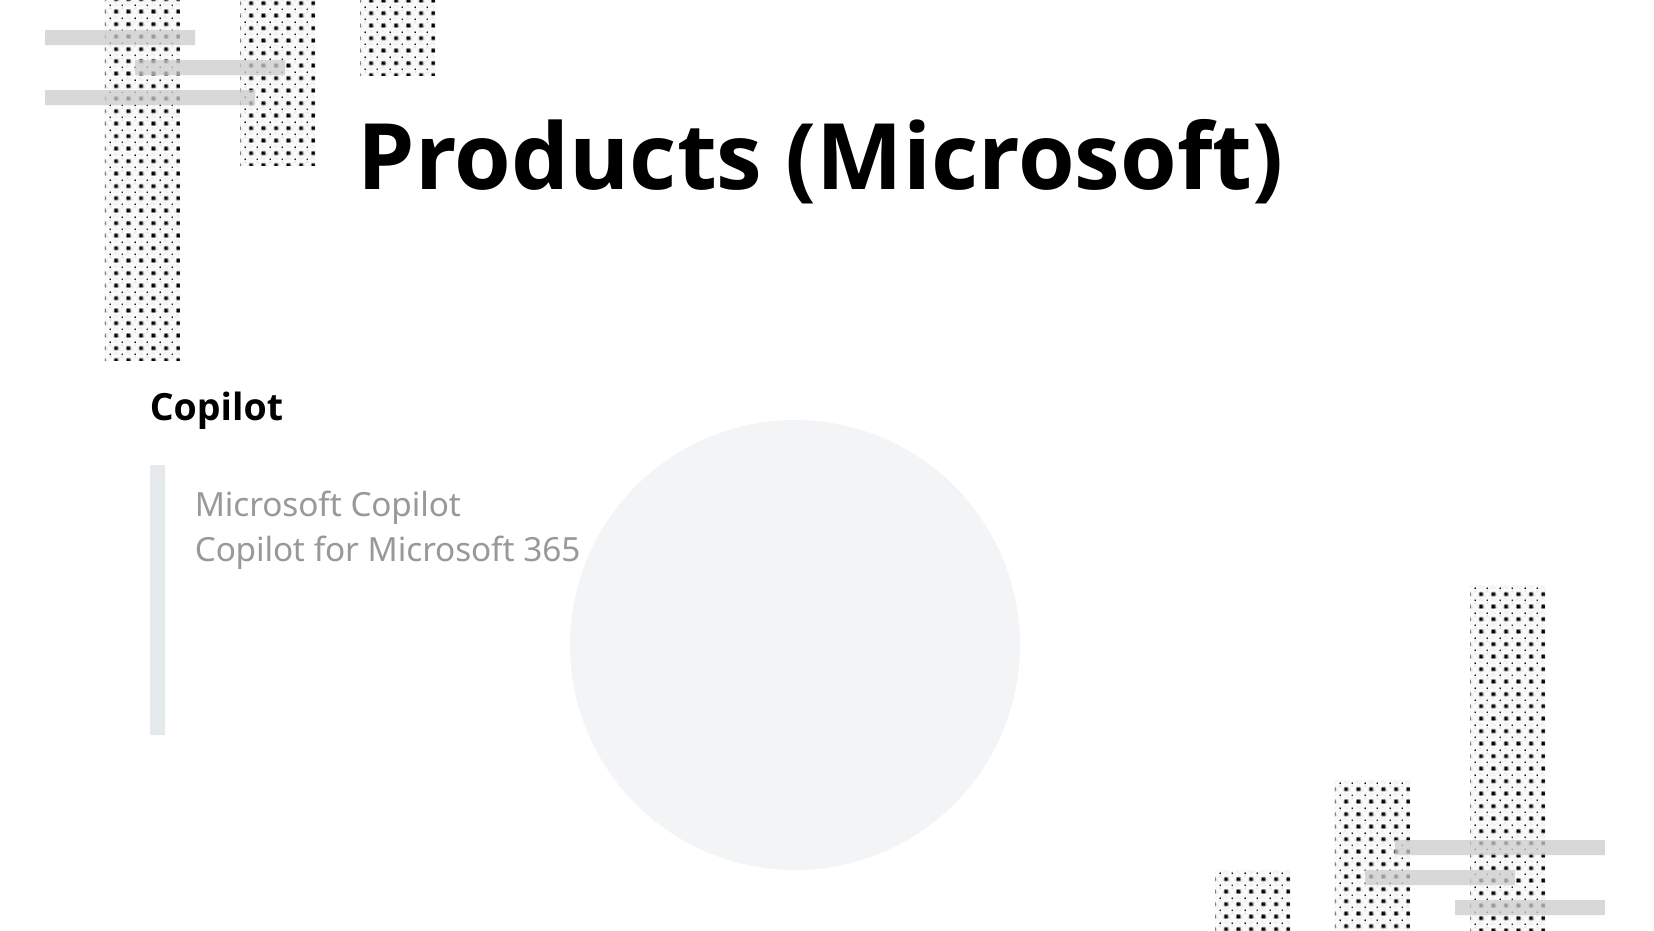

# Products (Microsoft)
Copilot
Microsoft Copilot
Copilot for Microsoft 365